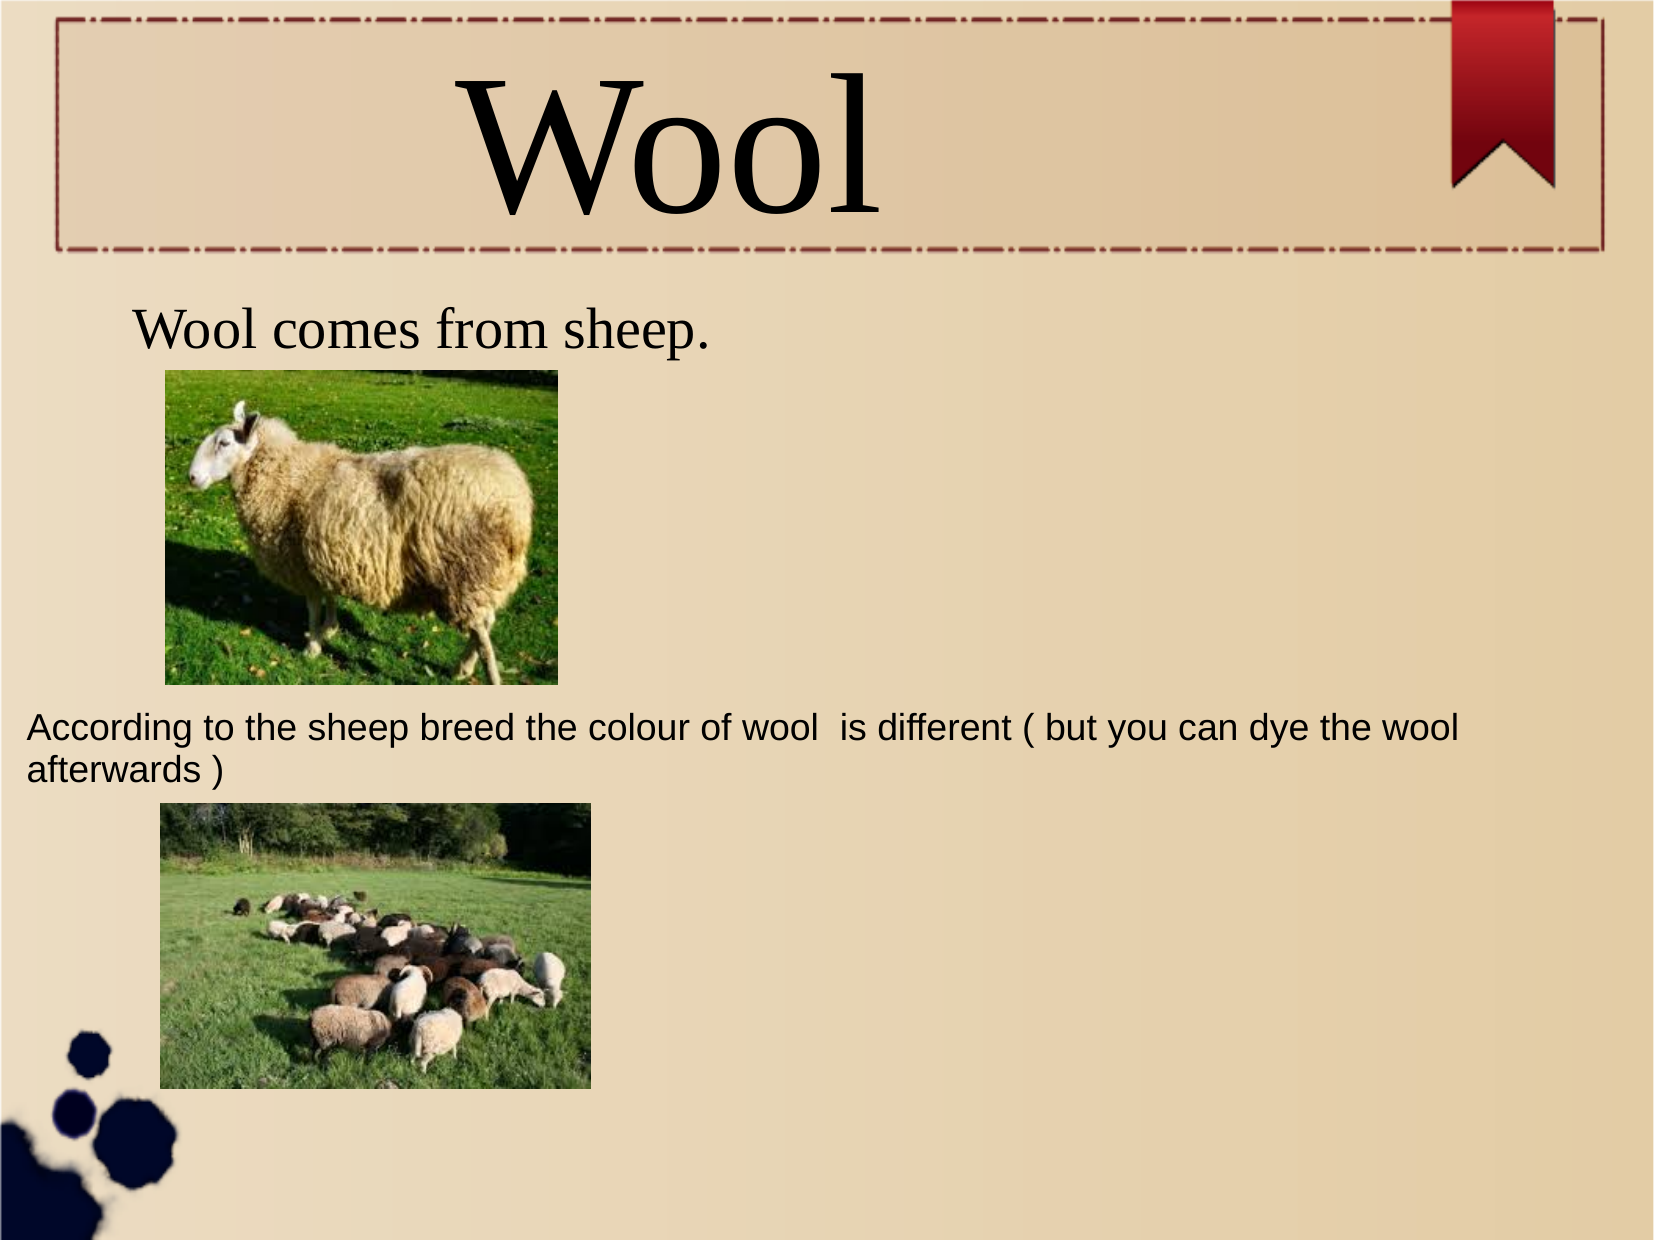

# Wool
 Wool comes from sheep.
According to the sheep breed the colour of wool is different ( but you can dye the wool afterwards )